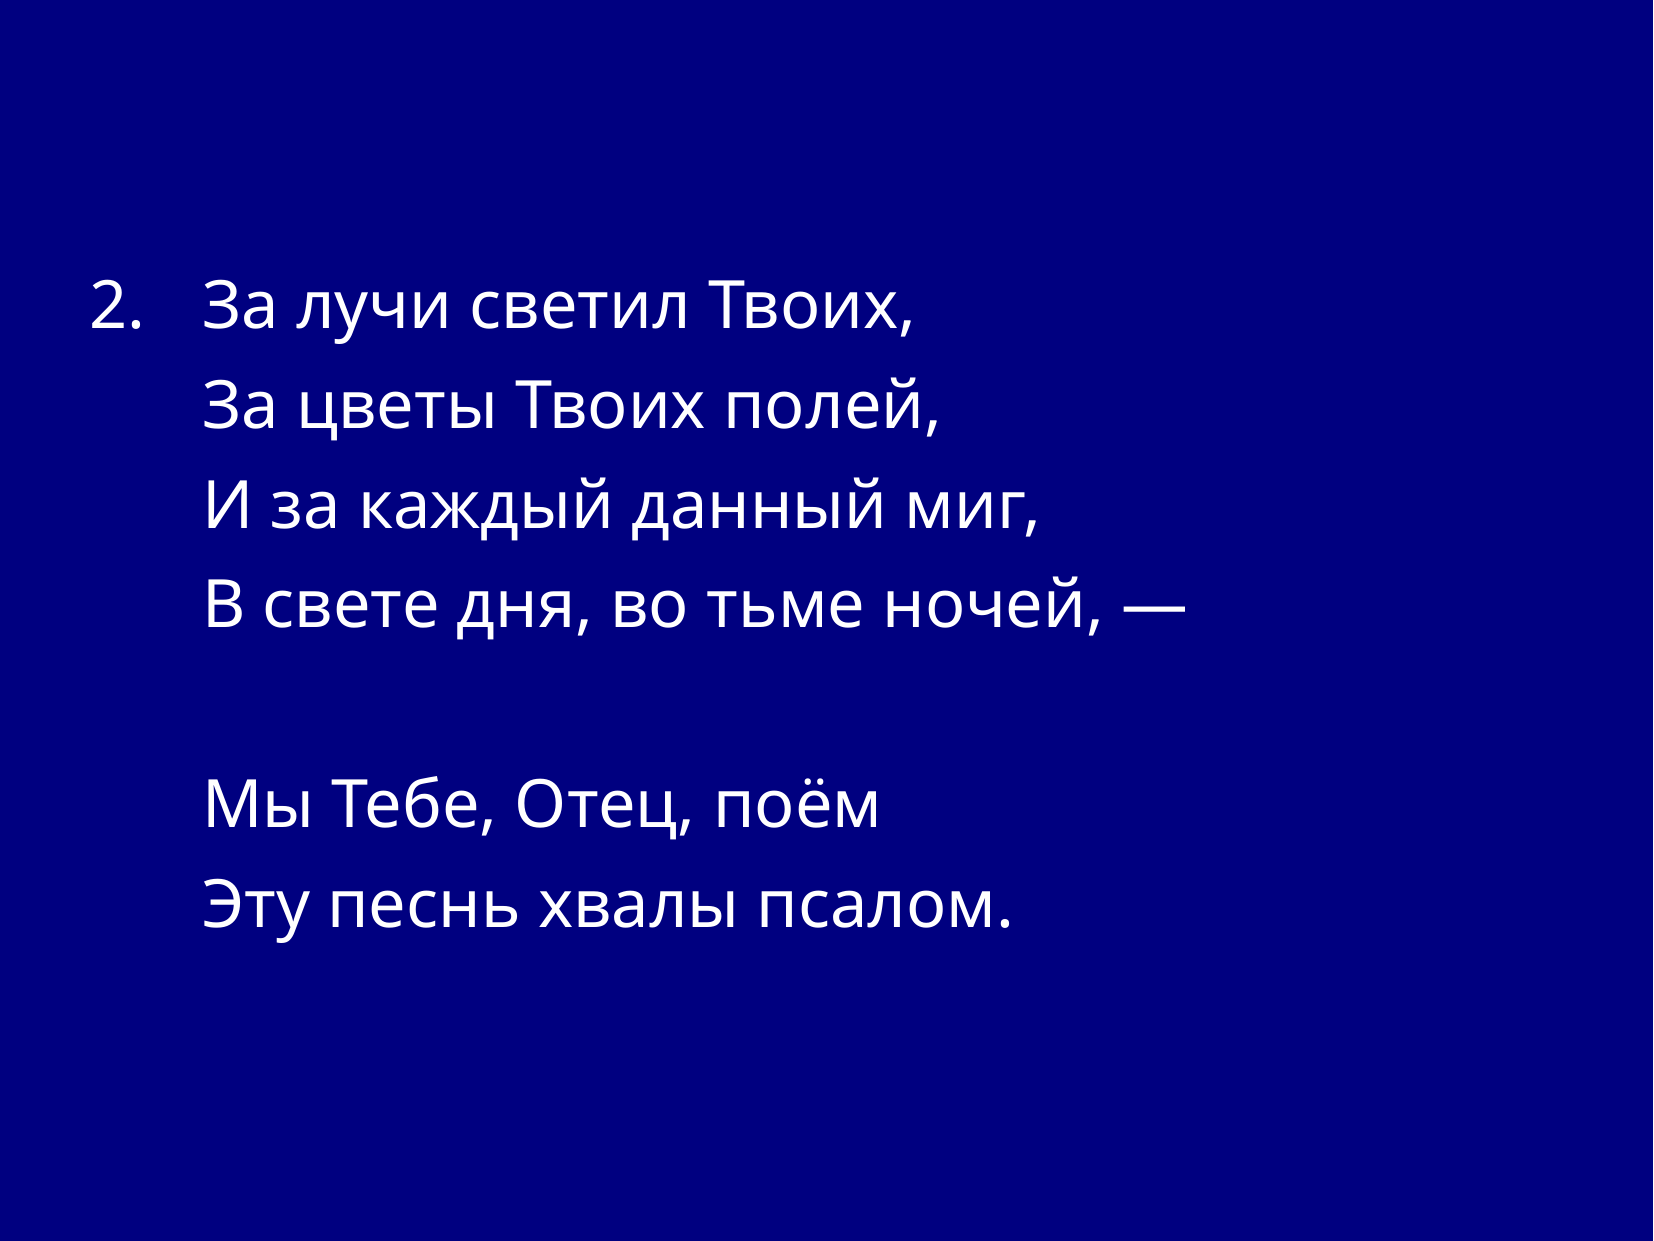

2.	За лучи светил Твоих,
	За цветы Твоих полей,
	И за каждый данный миг,
	В свете дня, во тьме ночей, ―
	Мы Тебе, Отец, поём
	Эту песнь хвалы псалом.